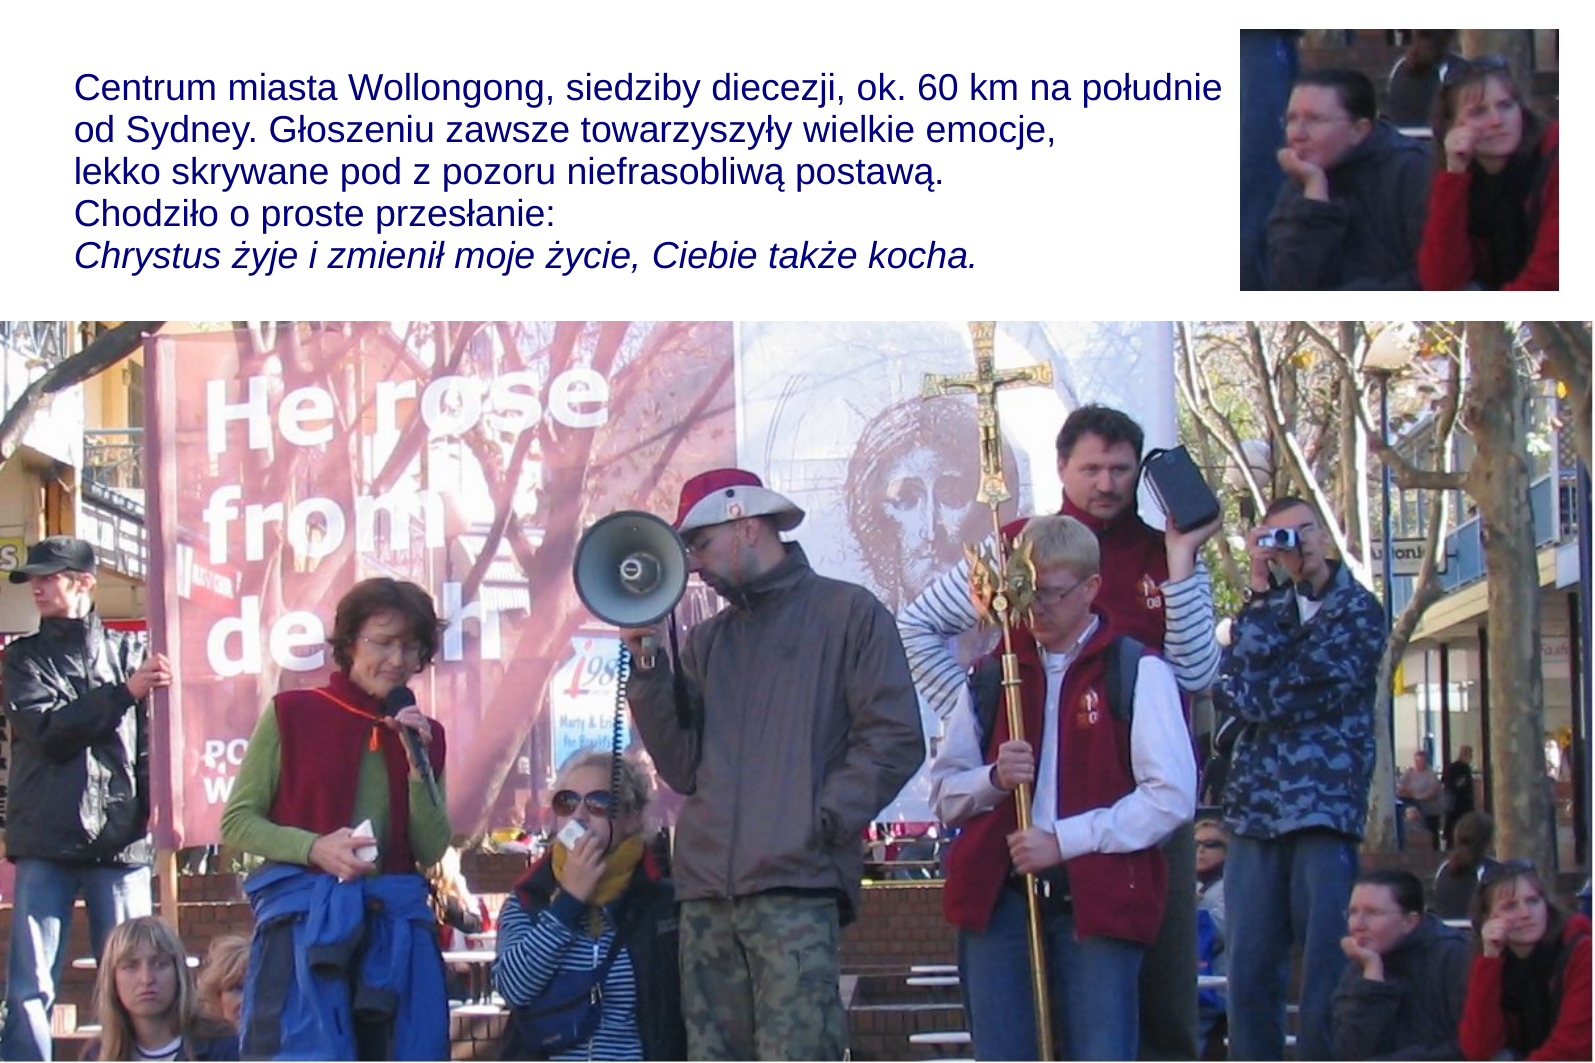

Centrum miasta Wollongong, siedziby diecezji, ok. 60 km na południe od Sydney. Głoszeniu zawsze towarzyszyły wielkie emocje,
lekko skrywane pod z pozoru niefrasobliwą postawą.
Chodziło o proste przesłanie:
Chrystus żyje i zmienił moje życie, Ciebie także kocha.